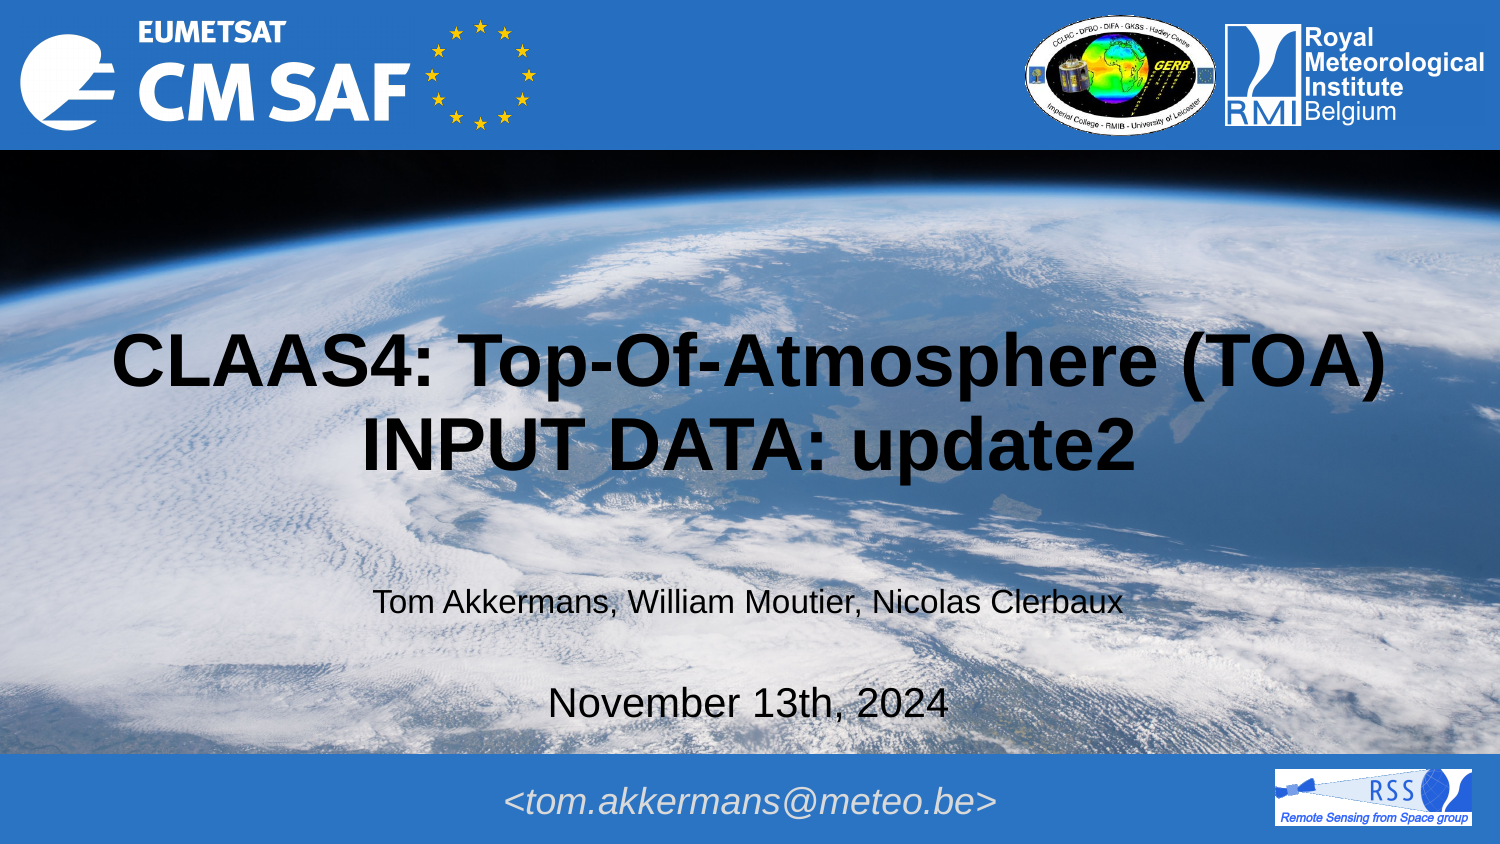

# CLAAS4: Top-Of-Atmosphere (TOA) INPUT DATA: update2
Tom Akkermans, William Moutier, Nicolas Clerbaux
November 13th, 2024